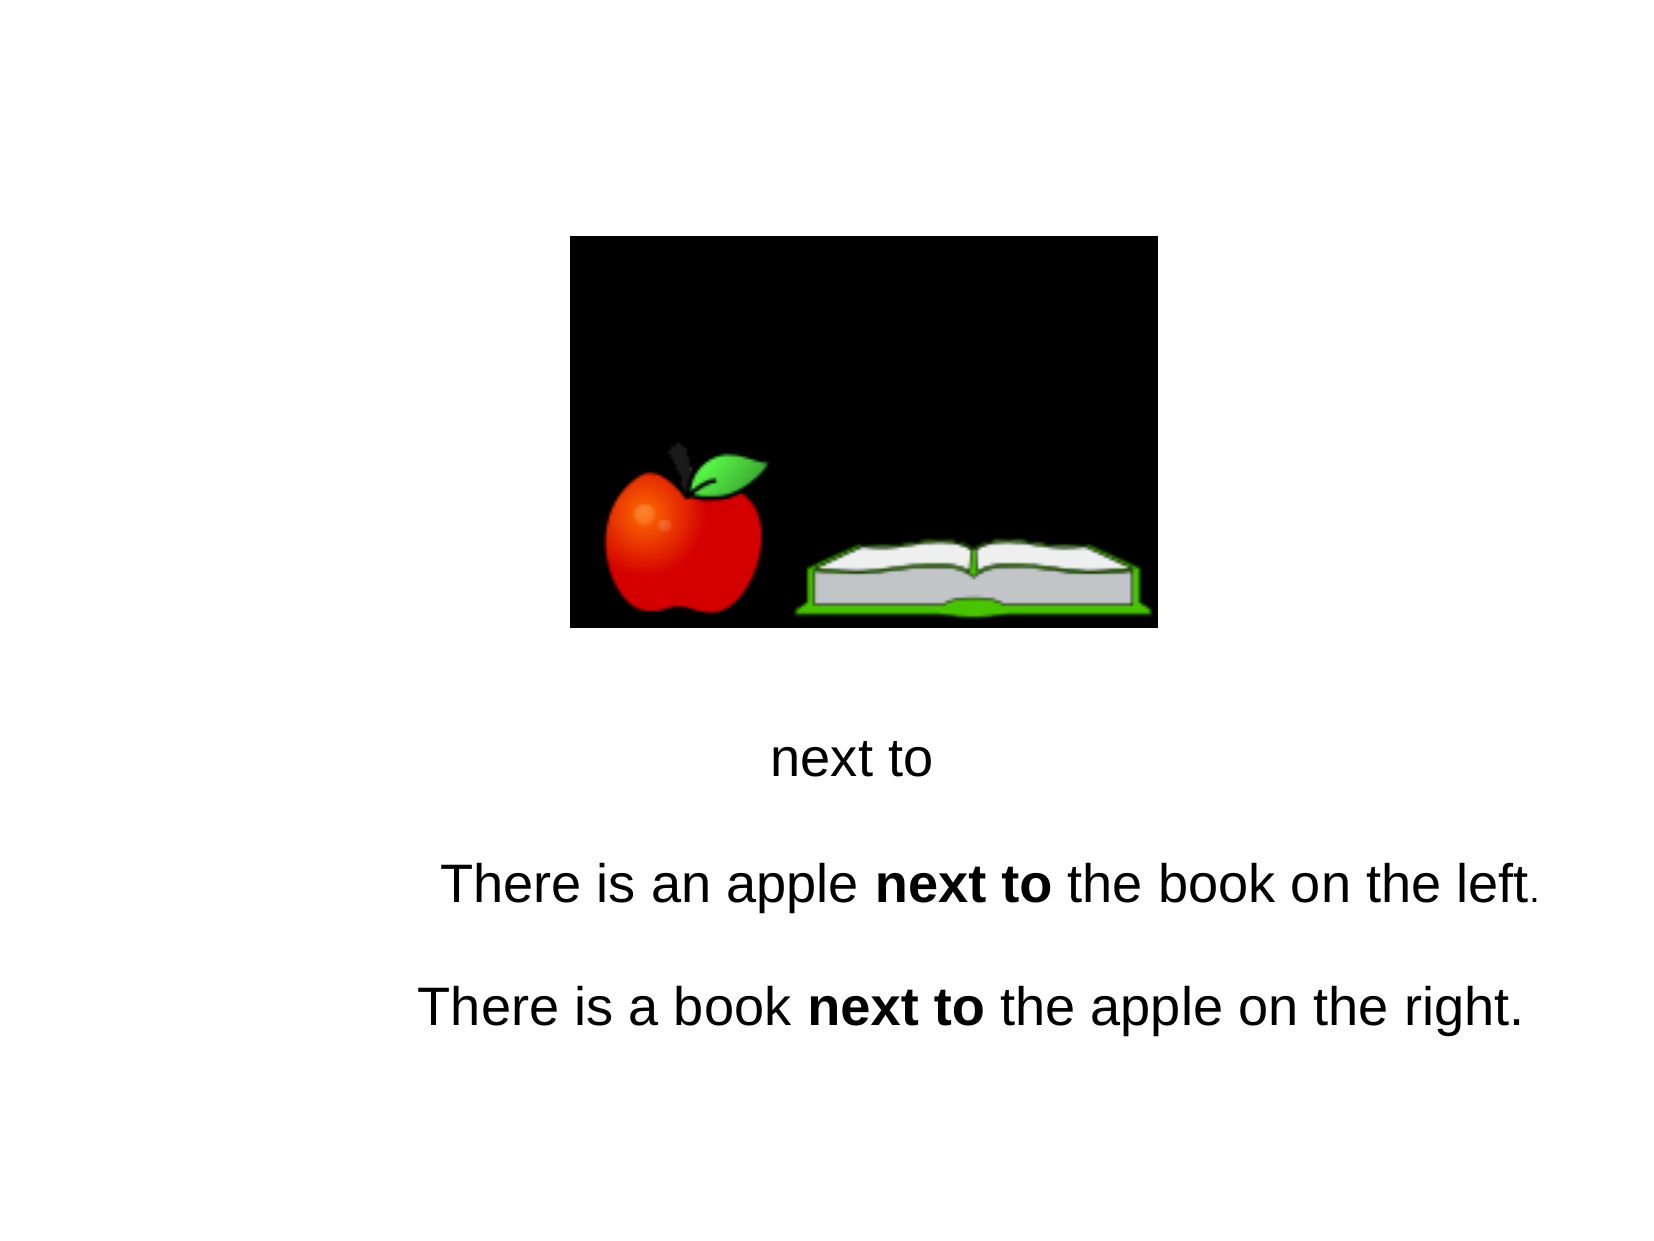

next to
There is an apple next to the book on the left.
There is a book next to the apple on the right.